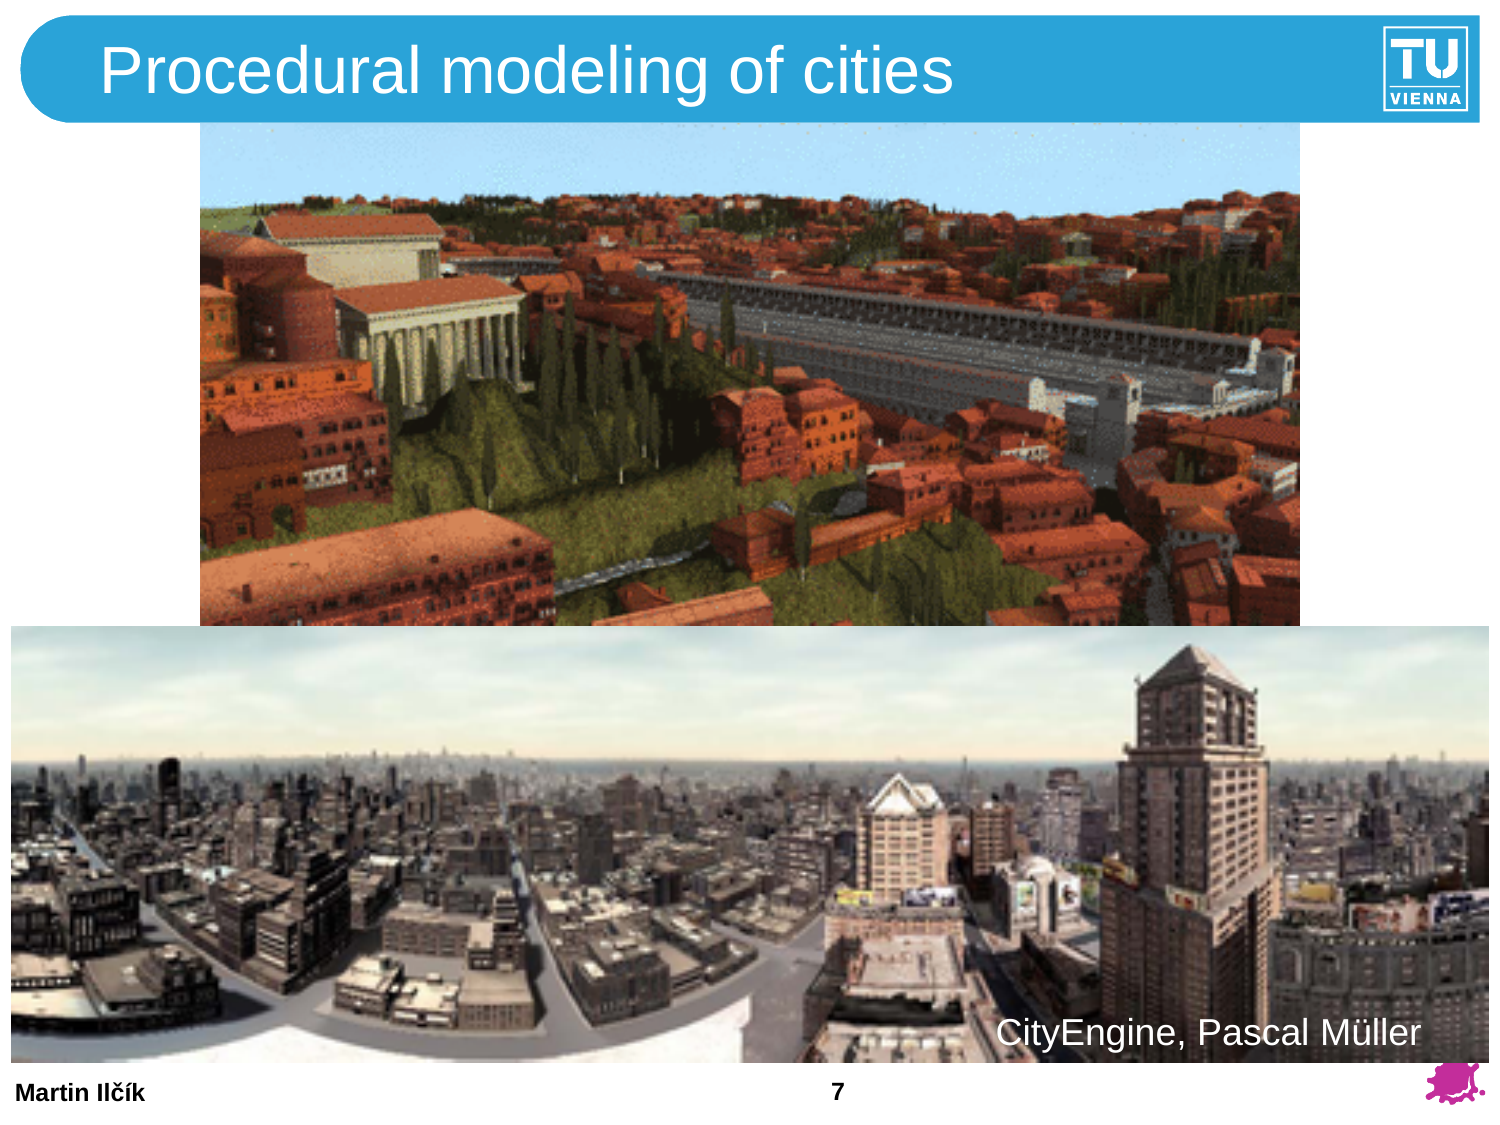

# Procedural modeling of cities
CityEngine, Pascal Müller
Martin Ilčík